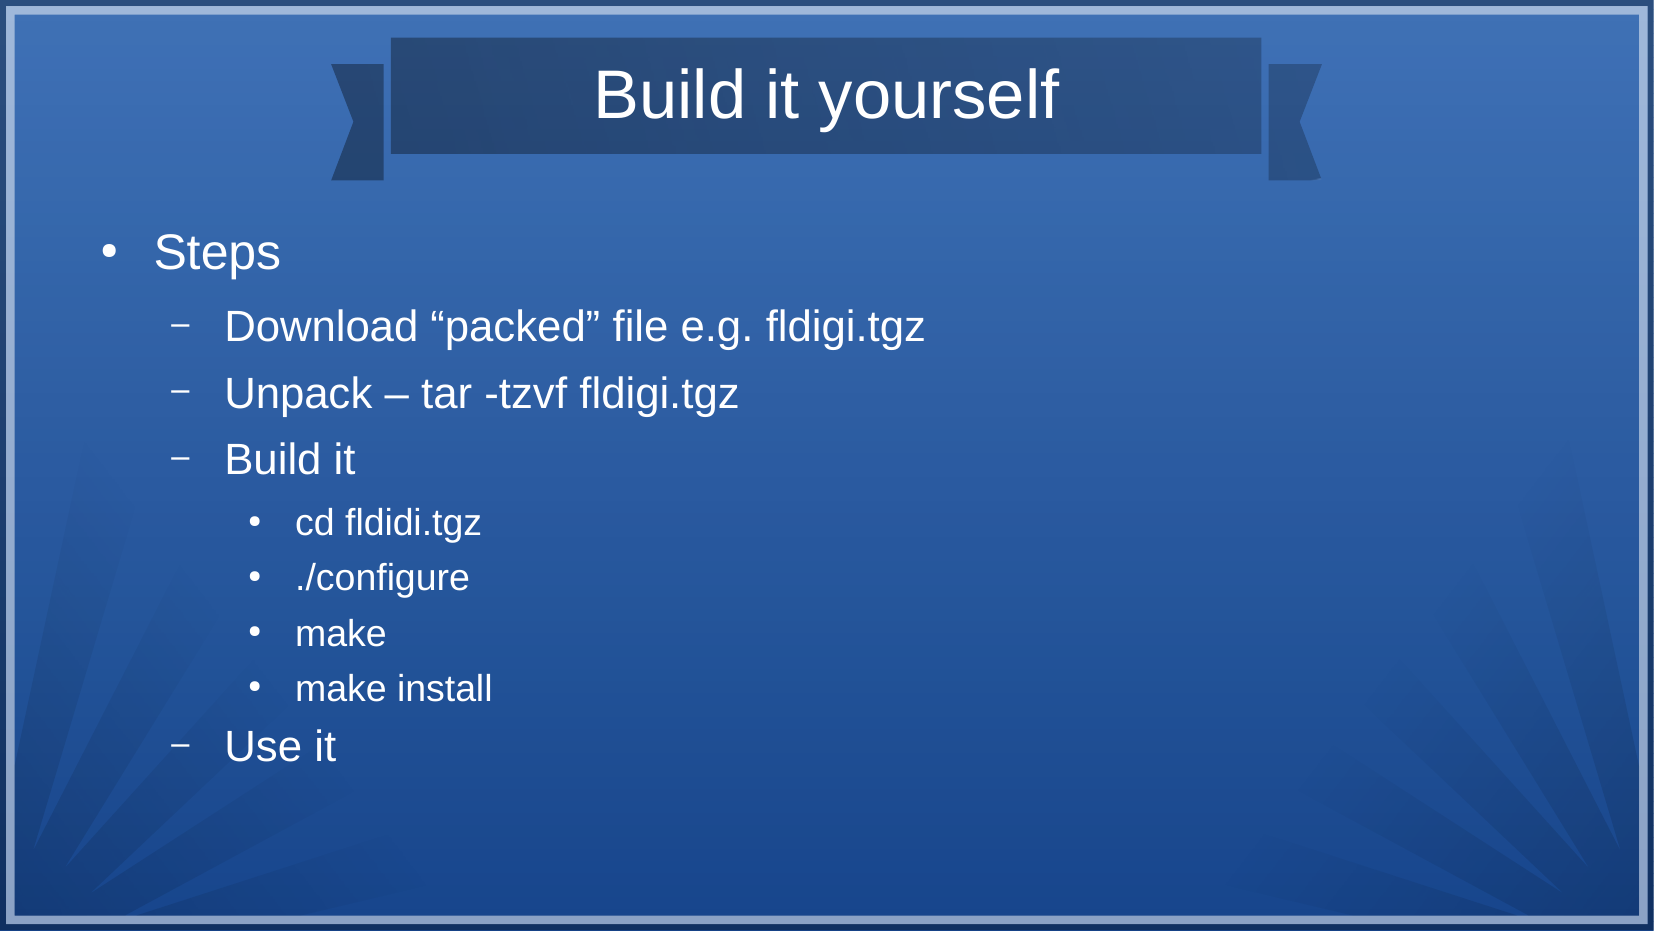

# Build it yourself
Steps
Download “packed” file e.g. fldigi.tgz
Unpack – tar -tzvf fldigi.tgz
Build it
cd fldidi.tgz
./configure
make
make install
Use it